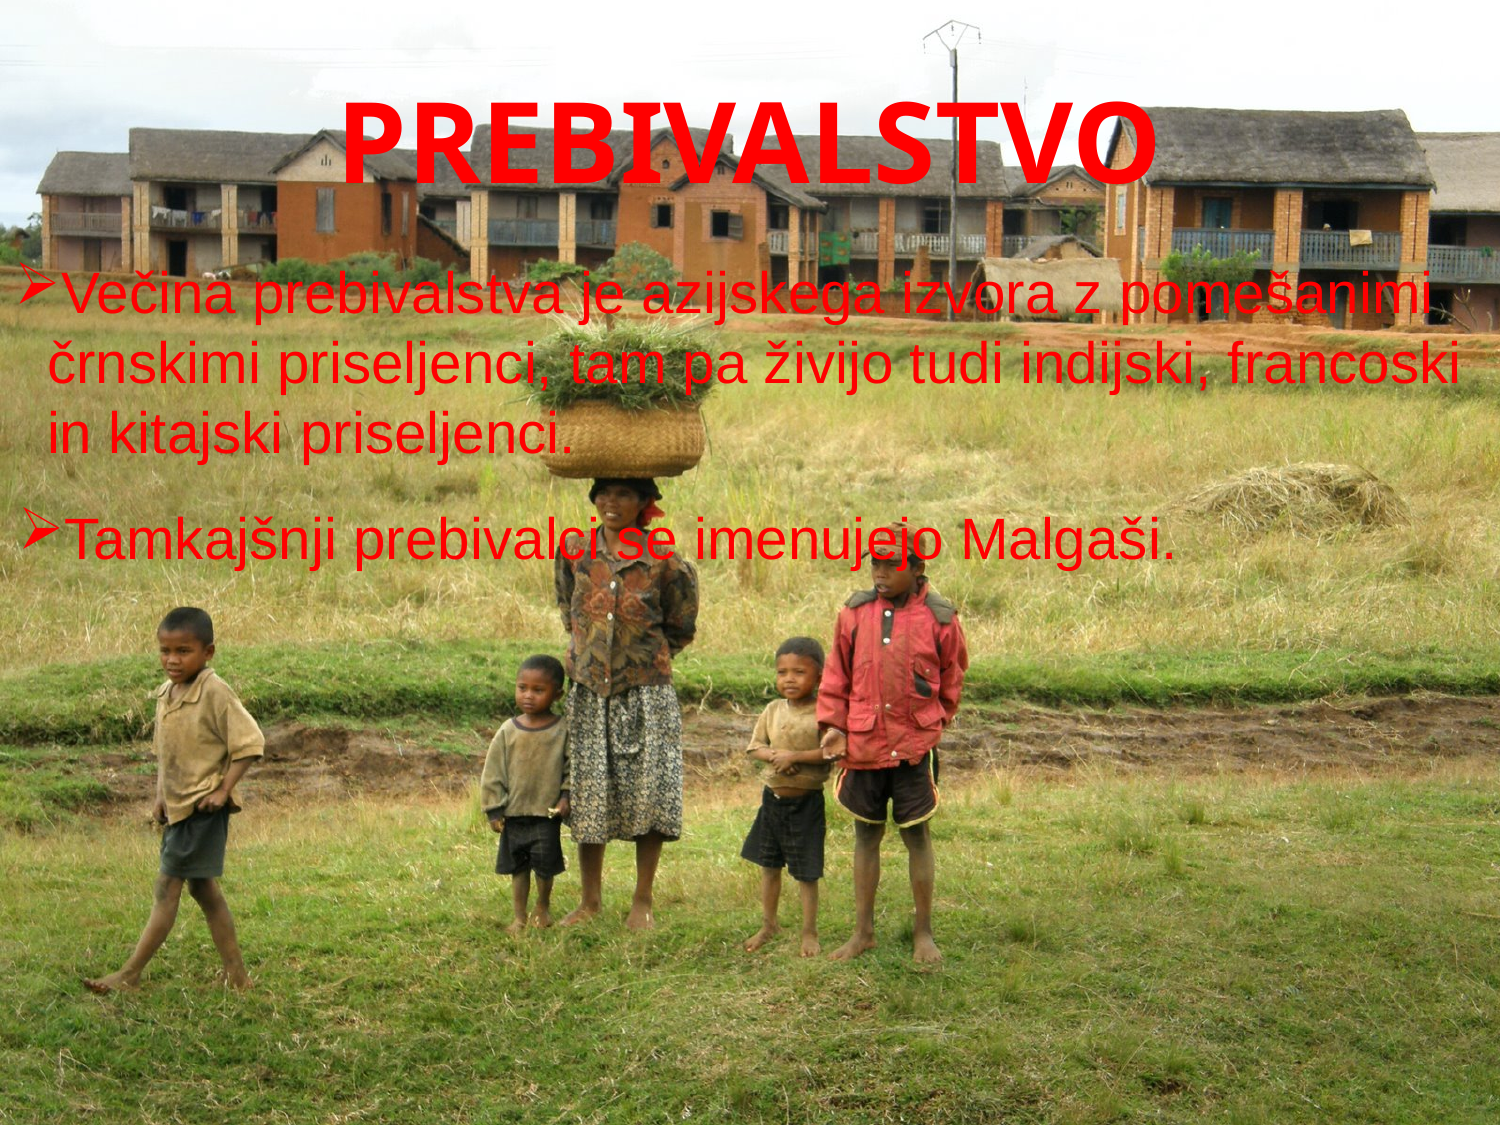

# PREBIVALSTVO
Večina prebivalstva je azijskega izvora z pomešanimi
 črnskimi priseljenci, tam pa živijo tudi indijski, francoski
 in kitajski priseljenci.
Tamkajšnji prebivalci se imenujejo Malgaši.